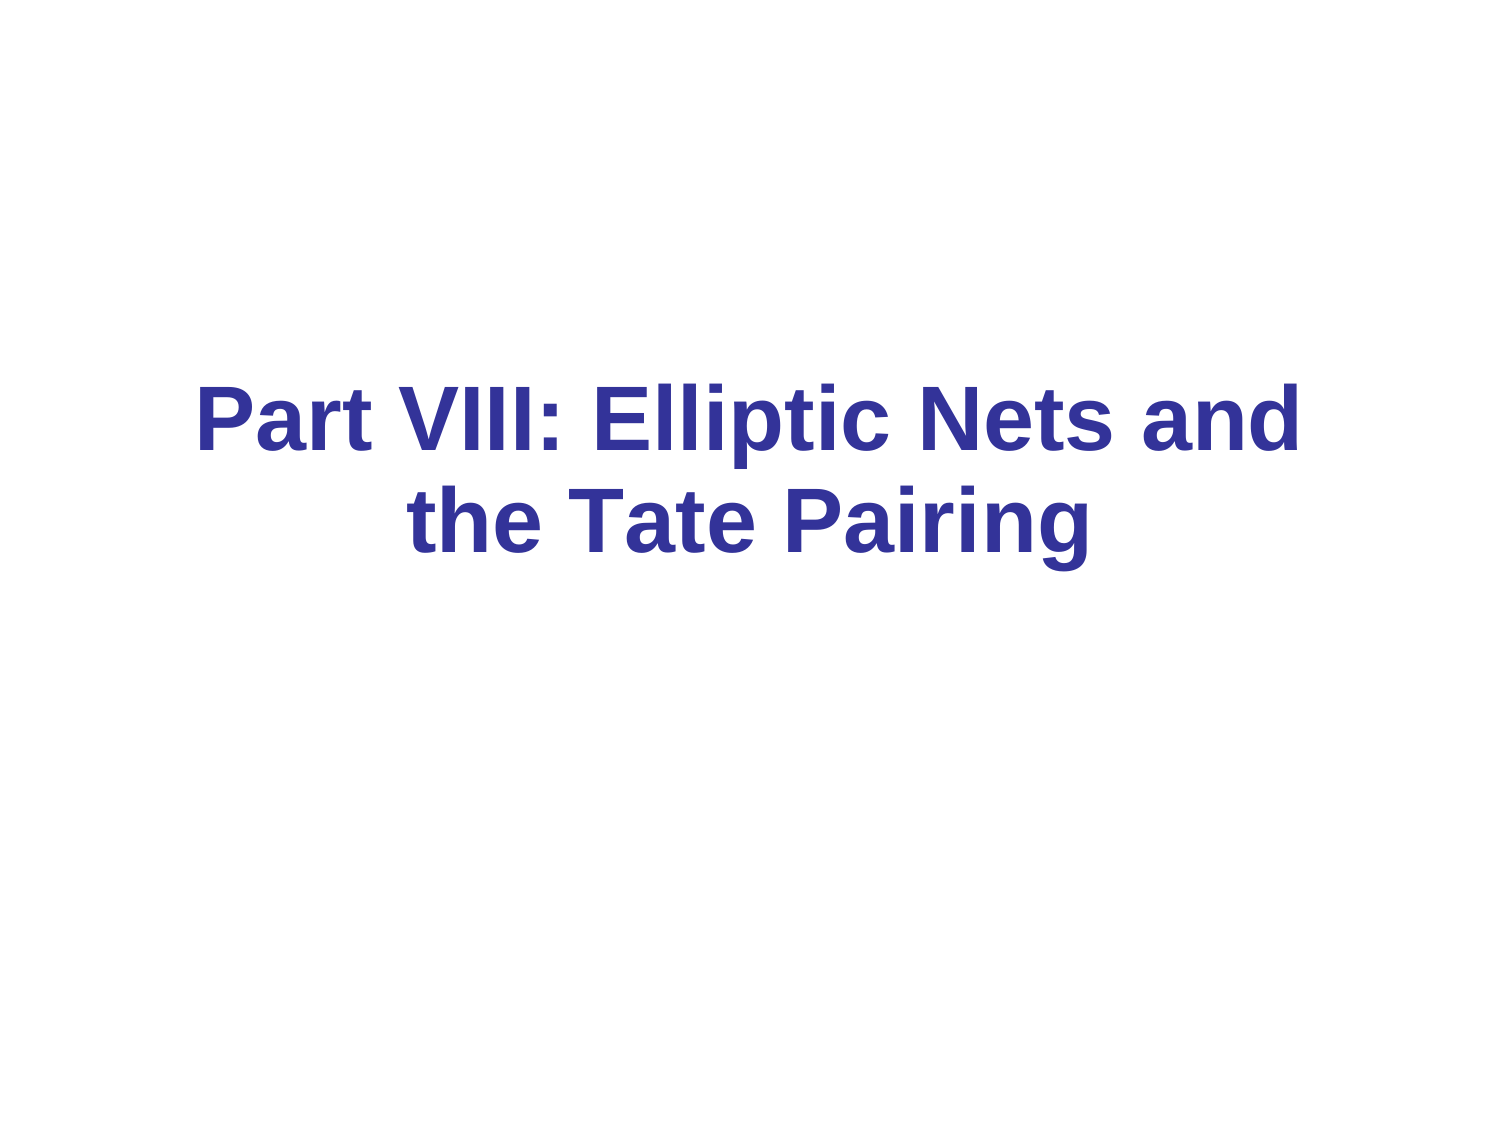

# Part VIII: Elliptic Nets and the Tate Pairing